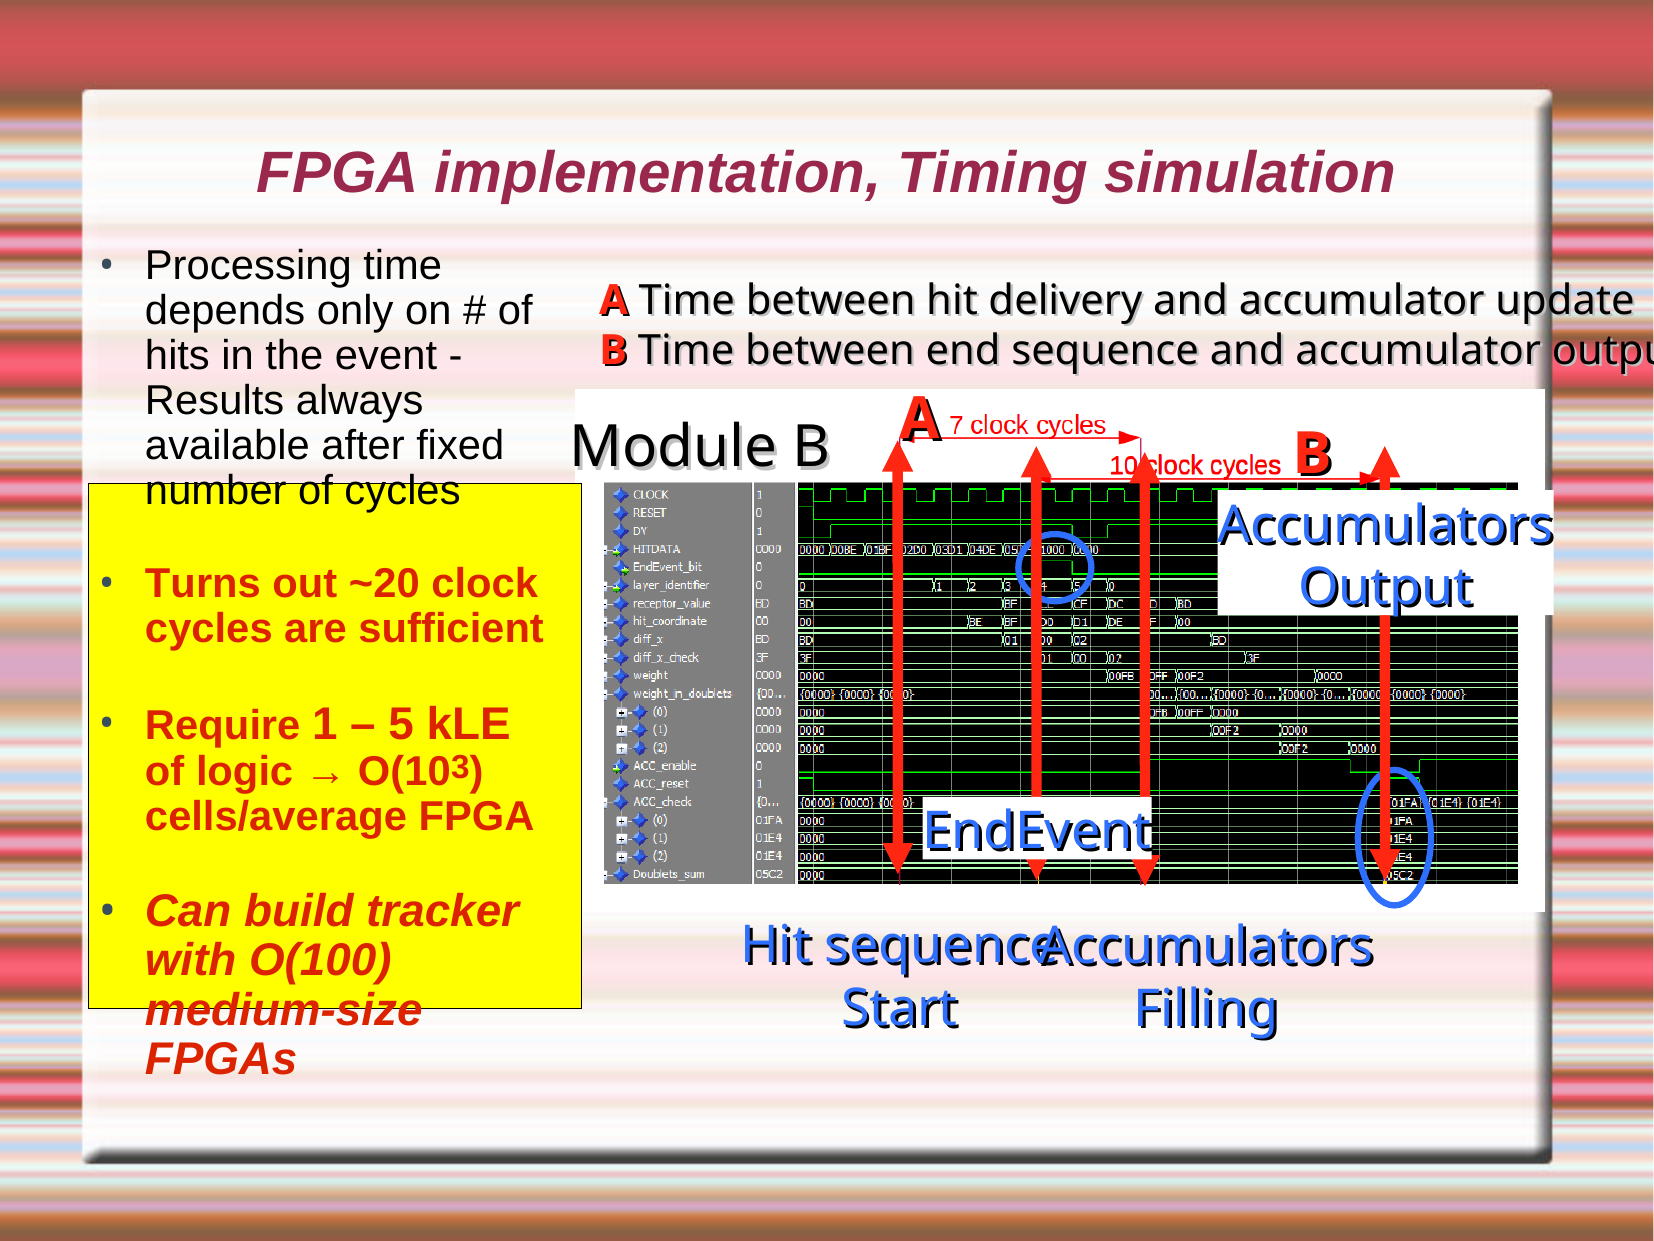

# FPGA implementation, Timing simulation
Processing time depends only on # of hits in the event - Results always available after fixed number of cycles
Turns out ~20 clock cycles are sufficient
Require 1 – 5 kLE
of logic → O(103) cells/average FPGA
Can build tracker with O(100) medium-size FPGAs
A Time between hit delivery and accumulator update
B Time between end sequence and accumulator output
A
Module B
B
Accumulators
Output
EndEvent
Hit sequence
Start
Accumulators
Filling